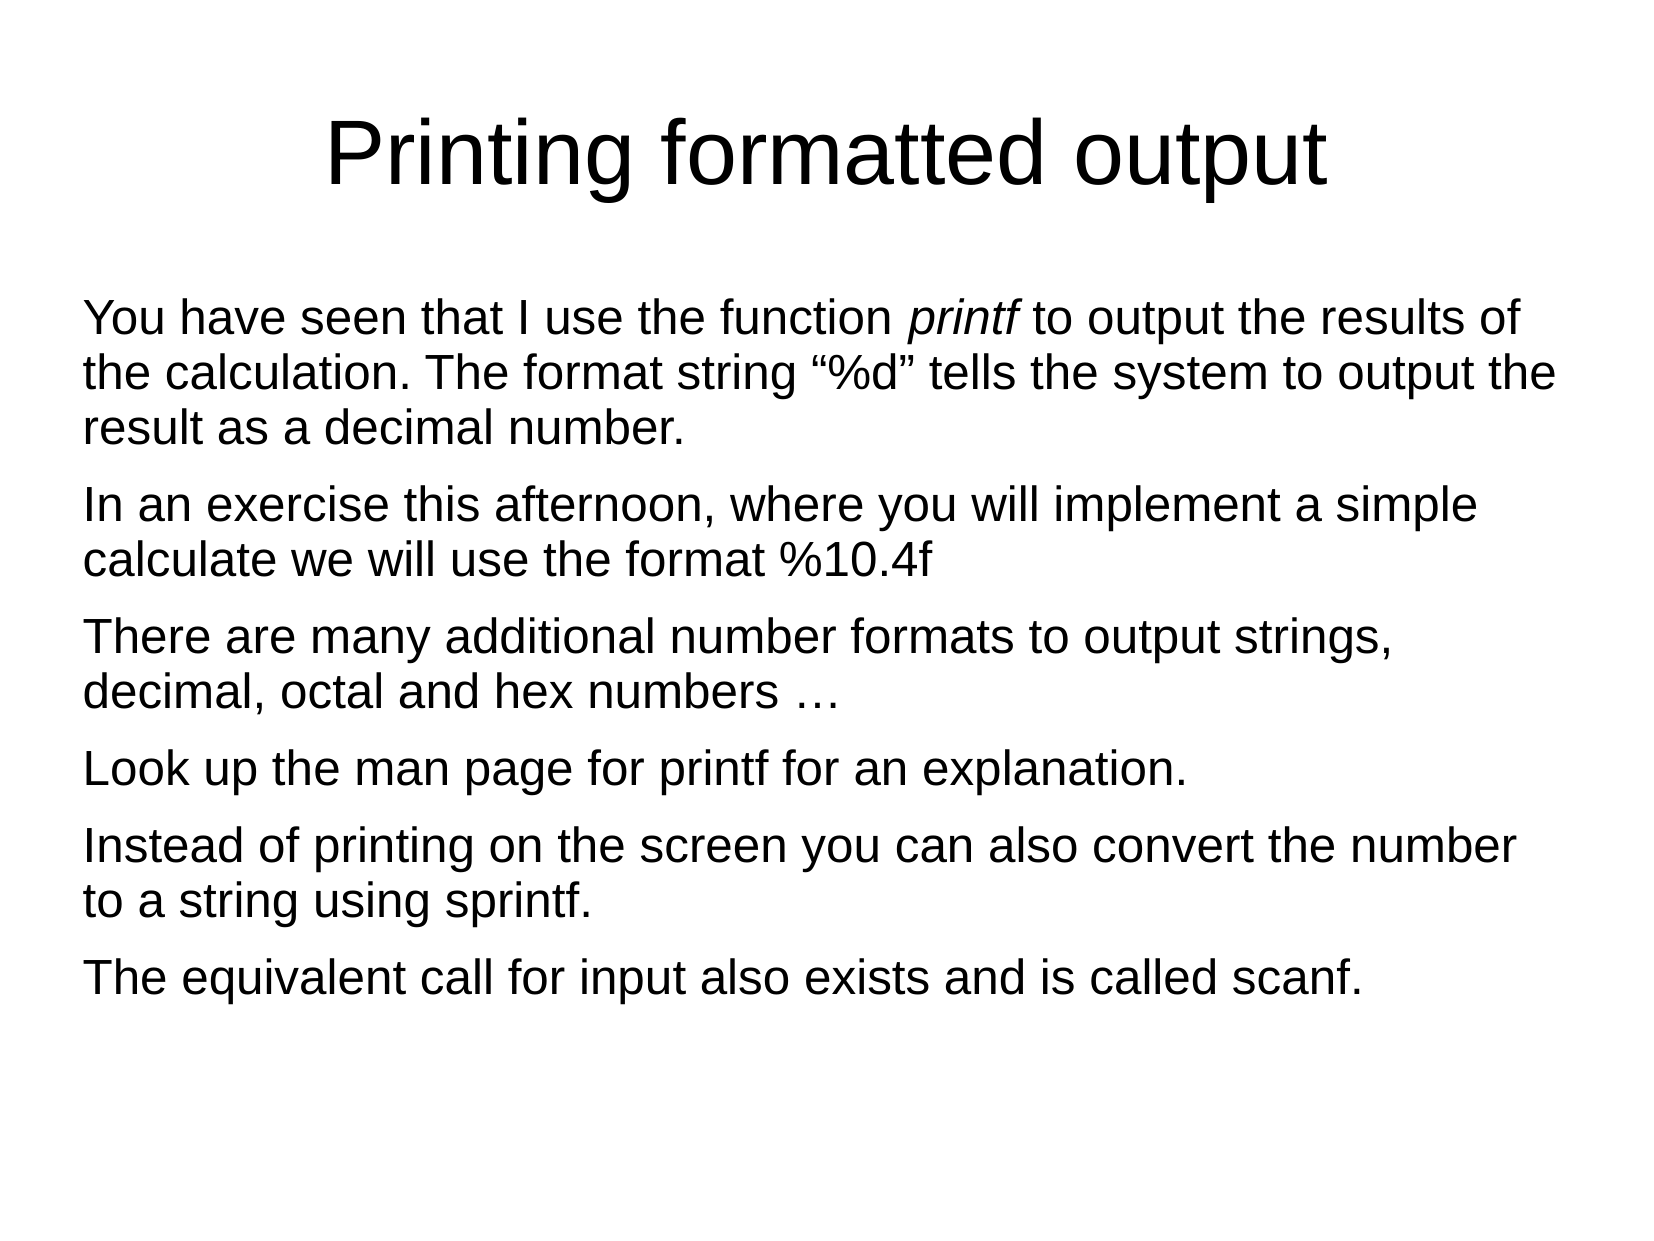

# Printing formatted output
You have seen that I use the function printf to output the results of the calculation. The format string “%d” tells the system to output the result as a decimal number.
In an exercise this afternoon, where you will implement a simple calculate we will use the format %10.4f
There are many additional number formats to output strings, decimal, octal and hex numbers …
Look up the man page for printf for an explanation.
Instead of printing on the screen you can also convert the number to a string using sprintf.
The equivalent call for input also exists and is called scanf.